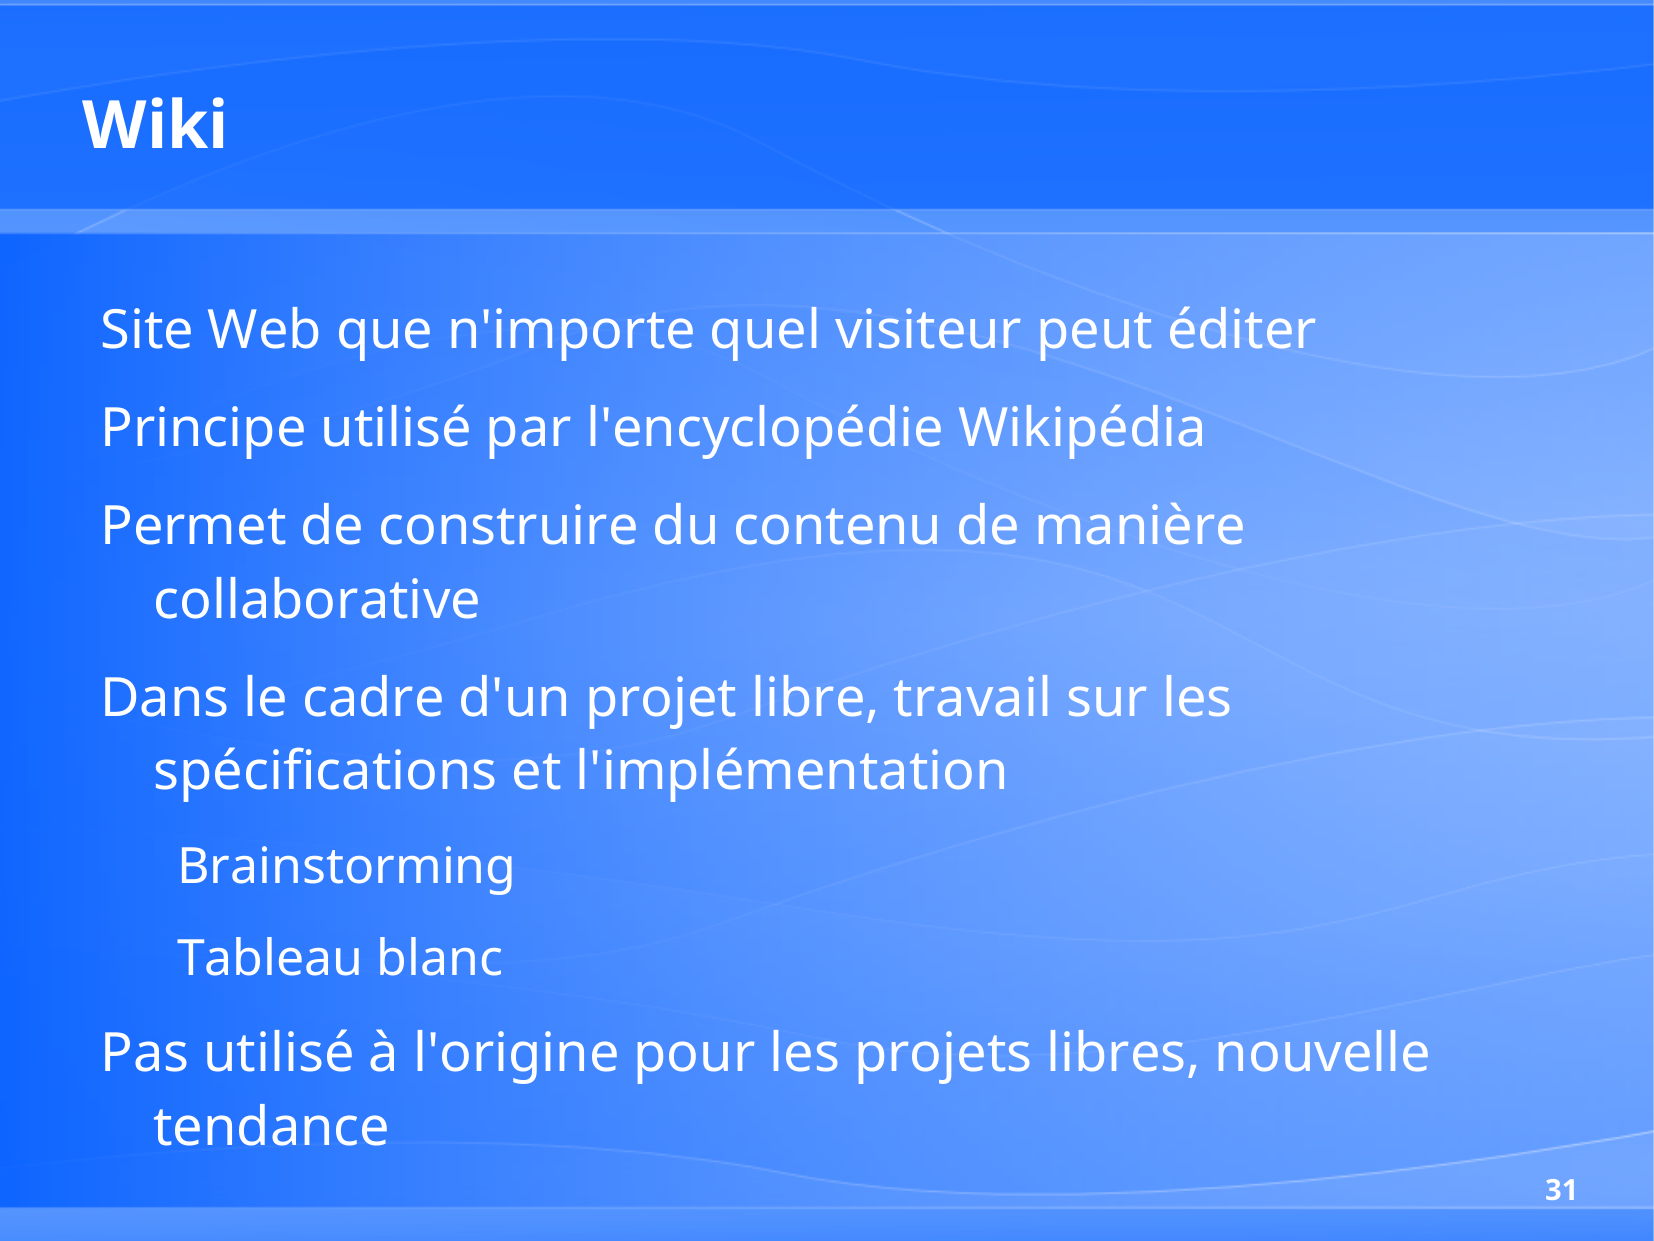

# Wiki
Site Web que n'importe quel visiteur peut éditer
Principe utilisé par l'encyclopédie Wikipédia
Permet de construire du contenu de manière collaborative
Dans le cadre d'un projet libre, travail sur les spécifications et l'implémentation
Brainstorming
Tableau blanc
Pas utilisé à l'origine pour les projets libres, nouvelle tendance
31